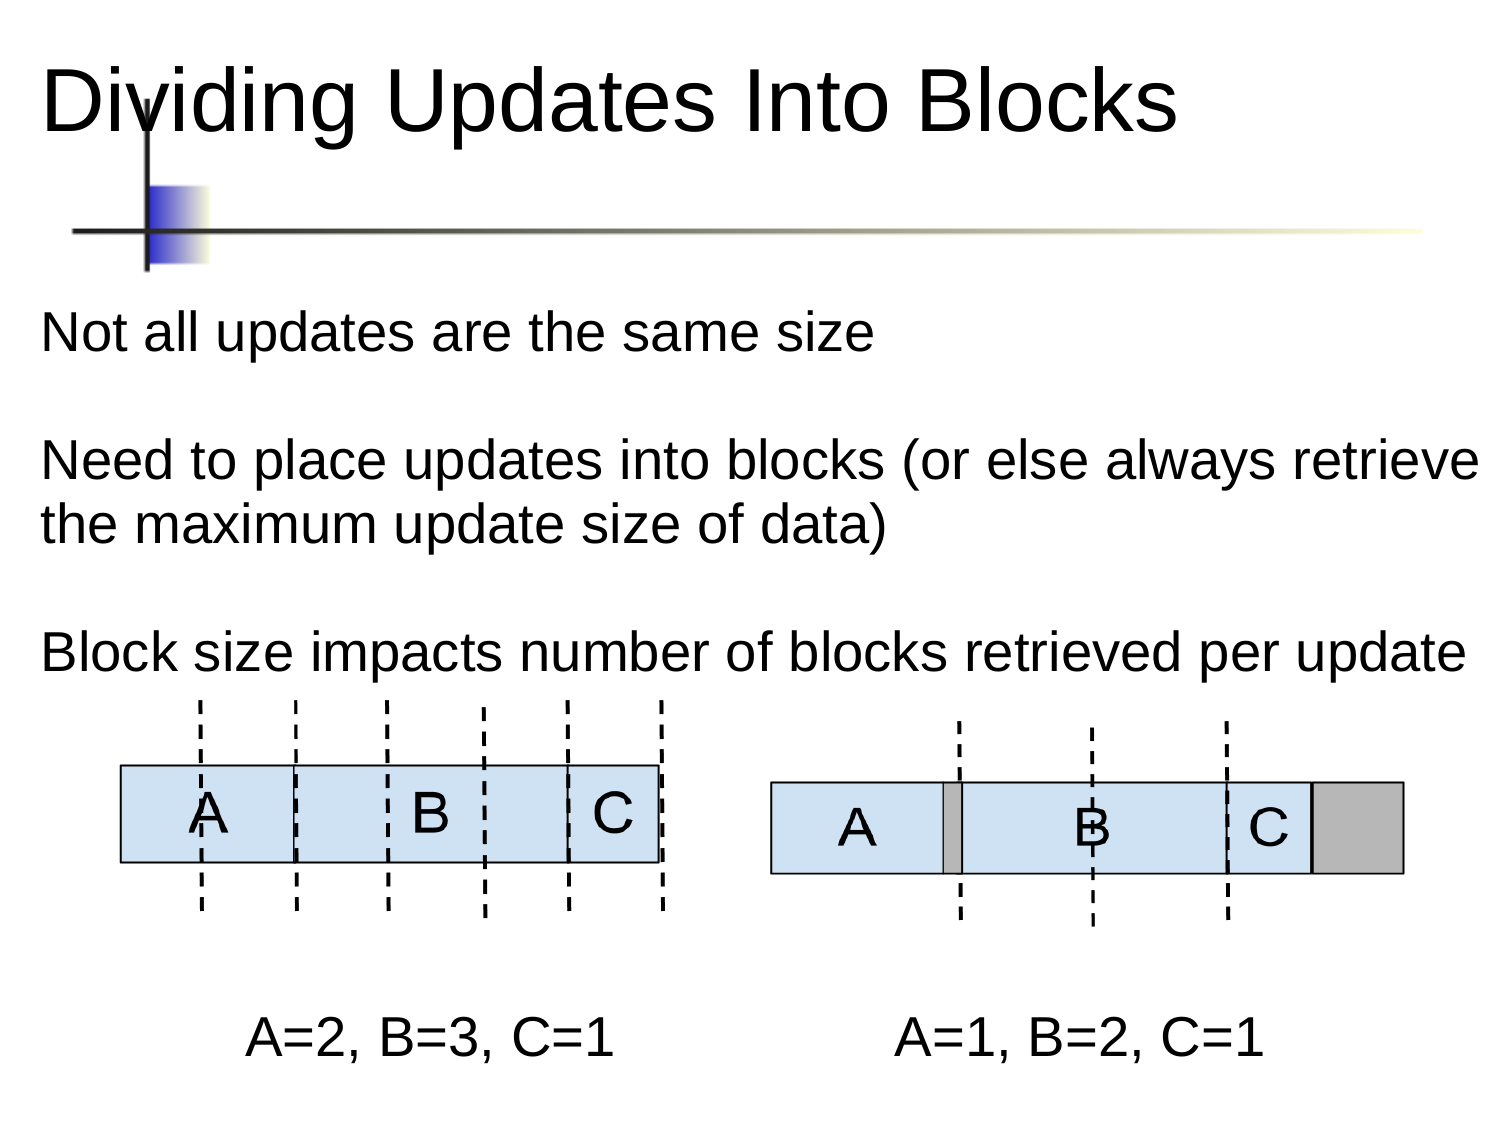

# Dividing Updates Into Blocks
Not all updates are the same size
Need to place updates into blocks (or else always retrieve the maximum update size of data)
Block size impacts number of blocks retrieved per update
 A=2, B=3, C=1 A=1, B=2, C=1